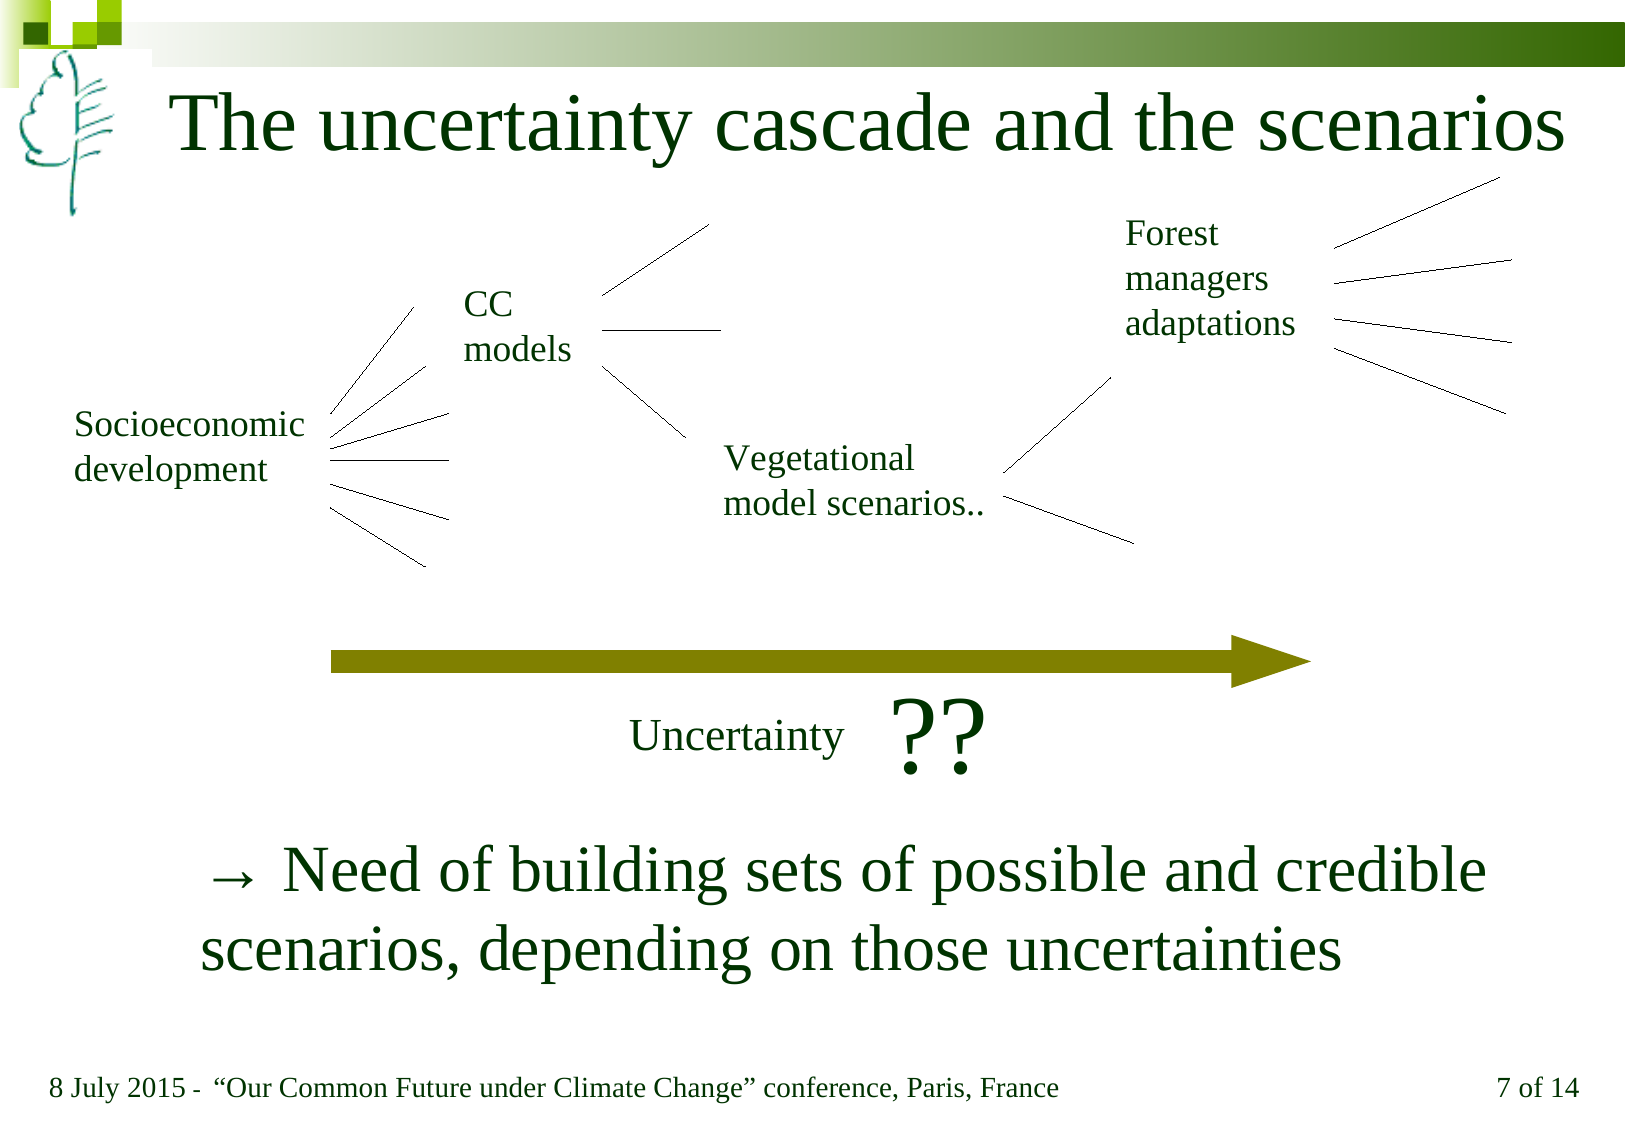

# The uncertainty cascade and the scenarios
Forest managers
adaptations
CC models
Socioeconomic development
Vegetational model scenarios..
??
Uncertainty
→ Need of building sets of possible and credible scenarios, depending on those uncertainties